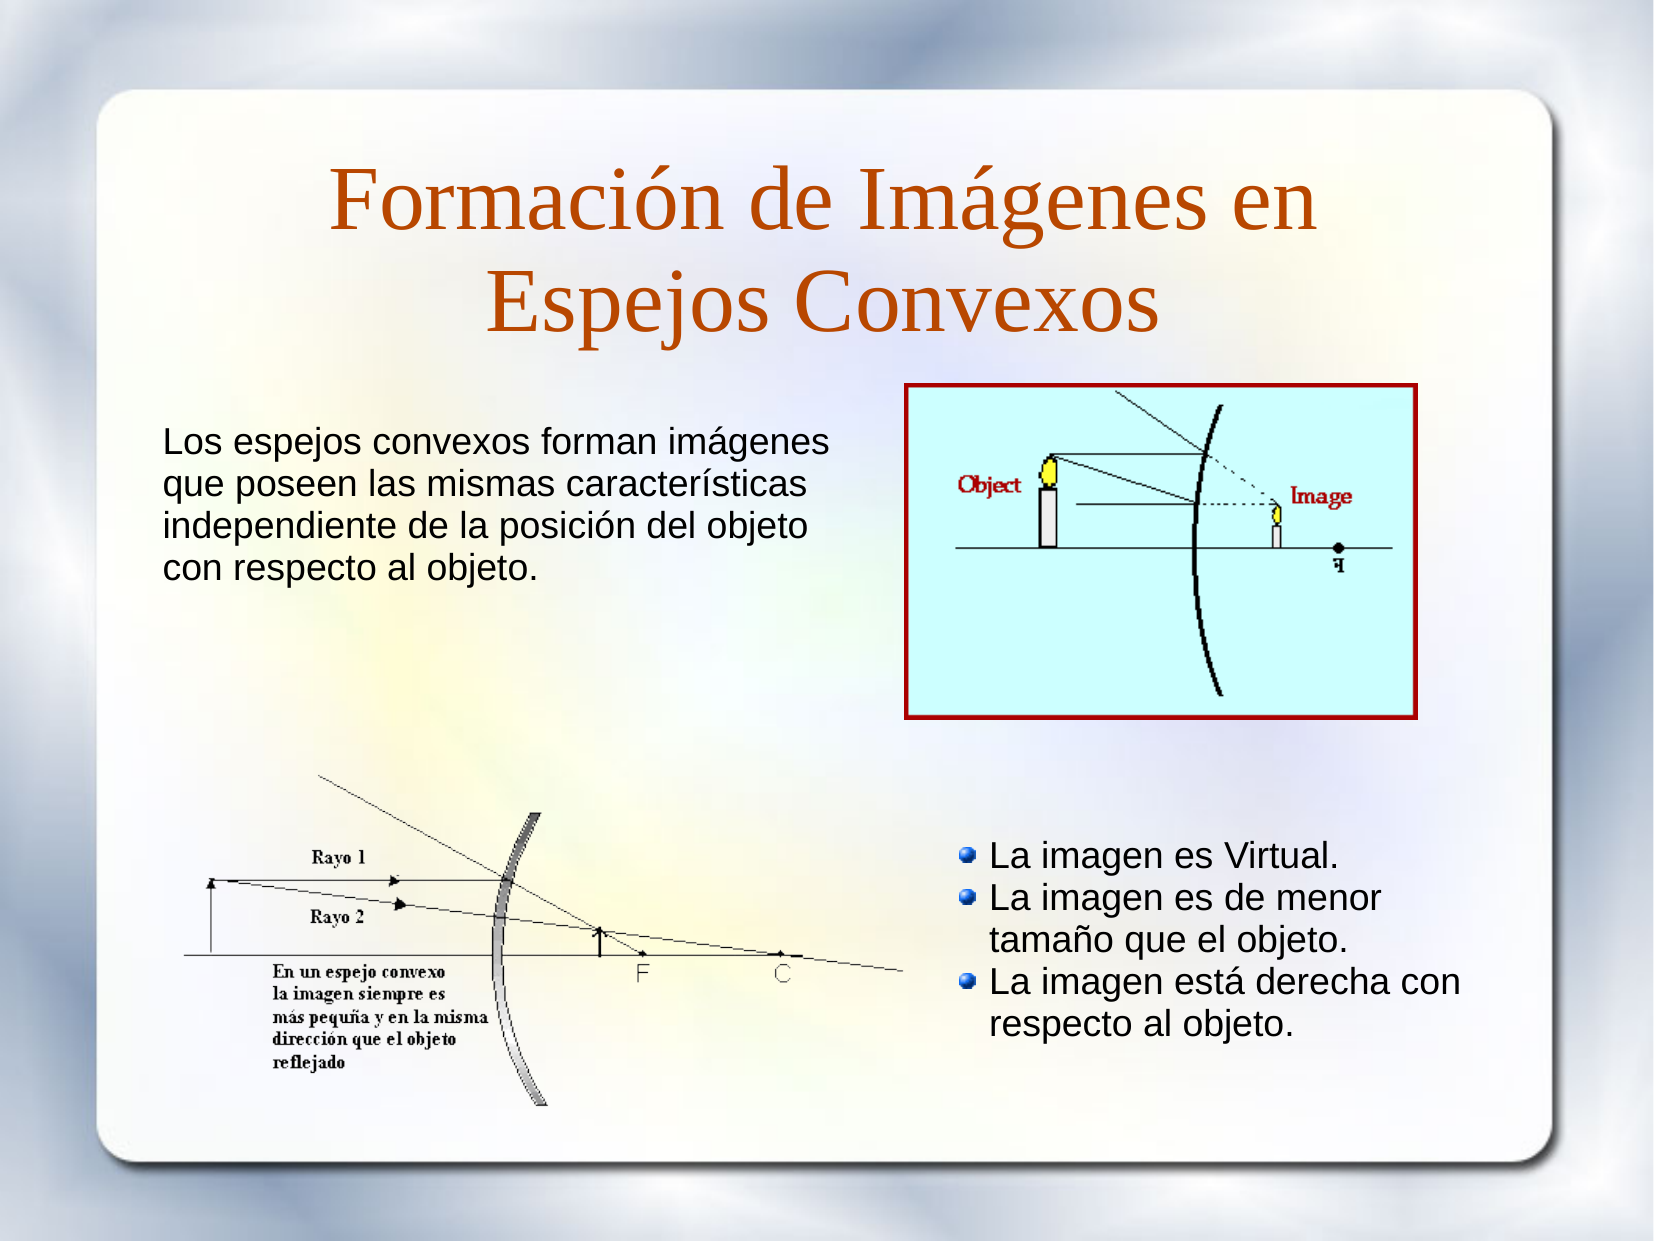

# Formación de Imágenes en Espejos Convexos
Los espejos convexos forman imágenes que poseen las mismas características independiente de la posición del objeto con respecto al objeto.
La imagen es Virtual.
La imagen es de menor tamaño que el objeto.
La imagen está derecha con respecto al objeto.